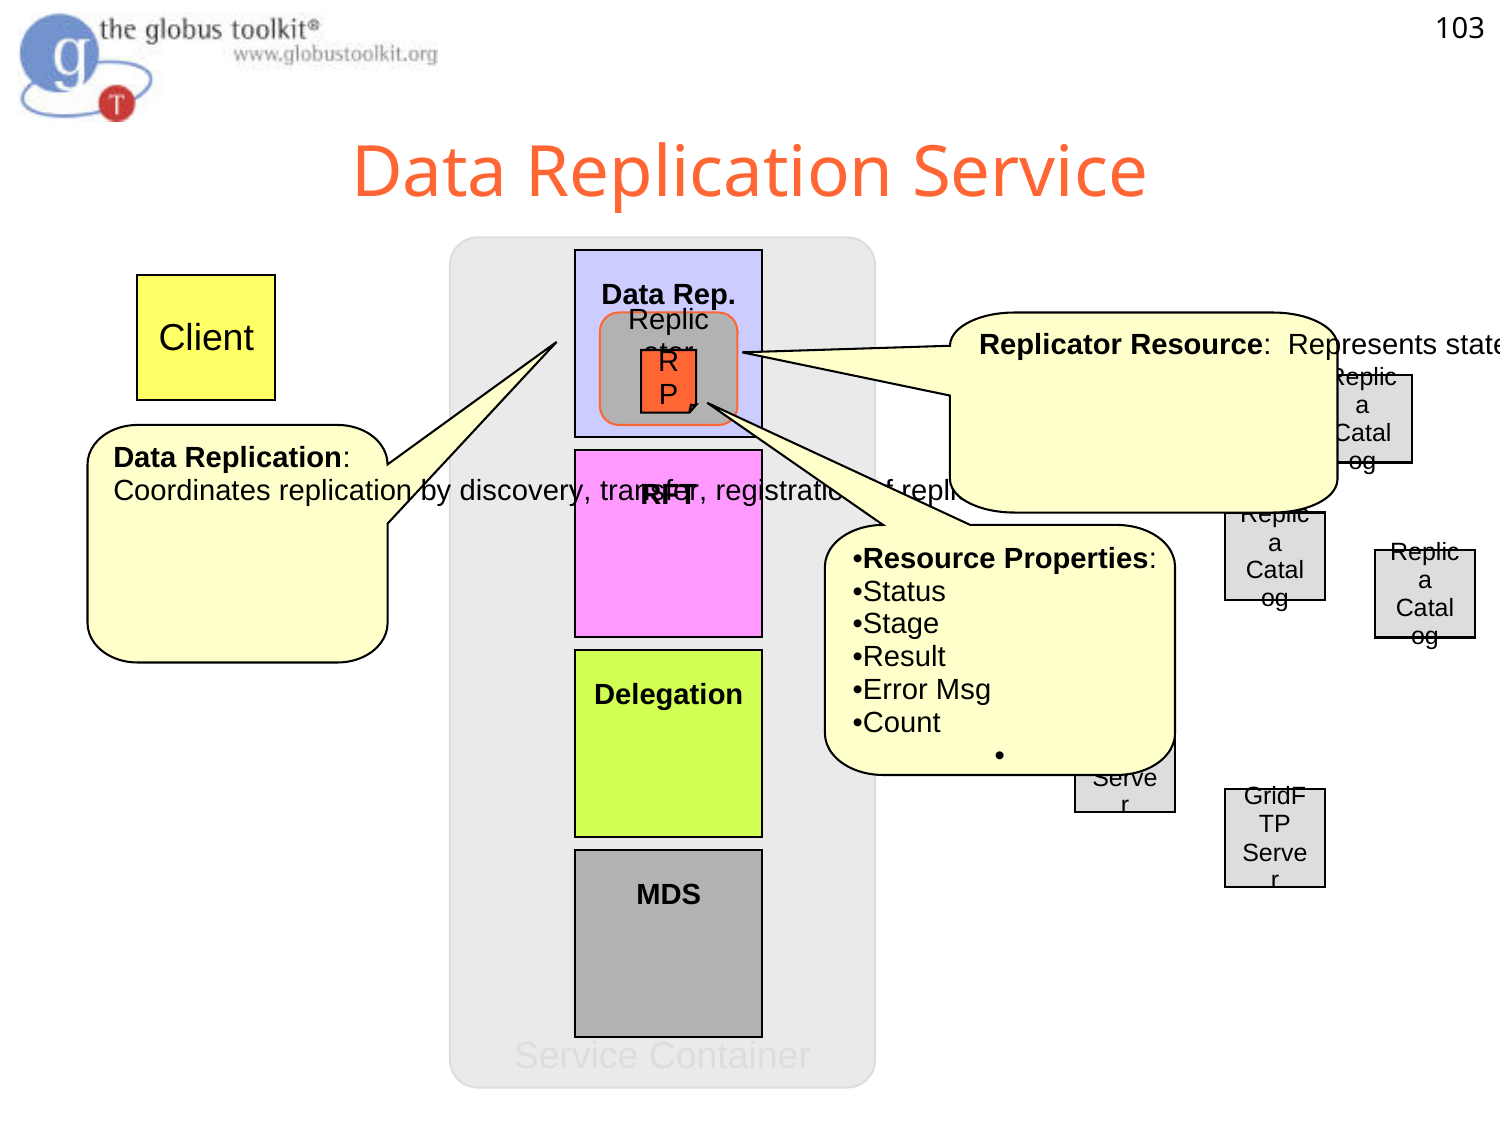

103
# Data Replication Service
Service Container
Data Rep.
Client
Replicator
RP
Replicator Resource: Represents state of replication request. Detailed state info for per-replica status
Replica
Catalog
Data Replication:
Coordinates replication by discovery, transfer, registration of replicas
Replica
Index
RFT
Replica
Catalog
Resource Properties:
Status
Stage
Result
Error Msg
Count
Replica
Catalog
Replica
Catalog
Delegation
GridFTP
Server
GridFTP
Server
MDS